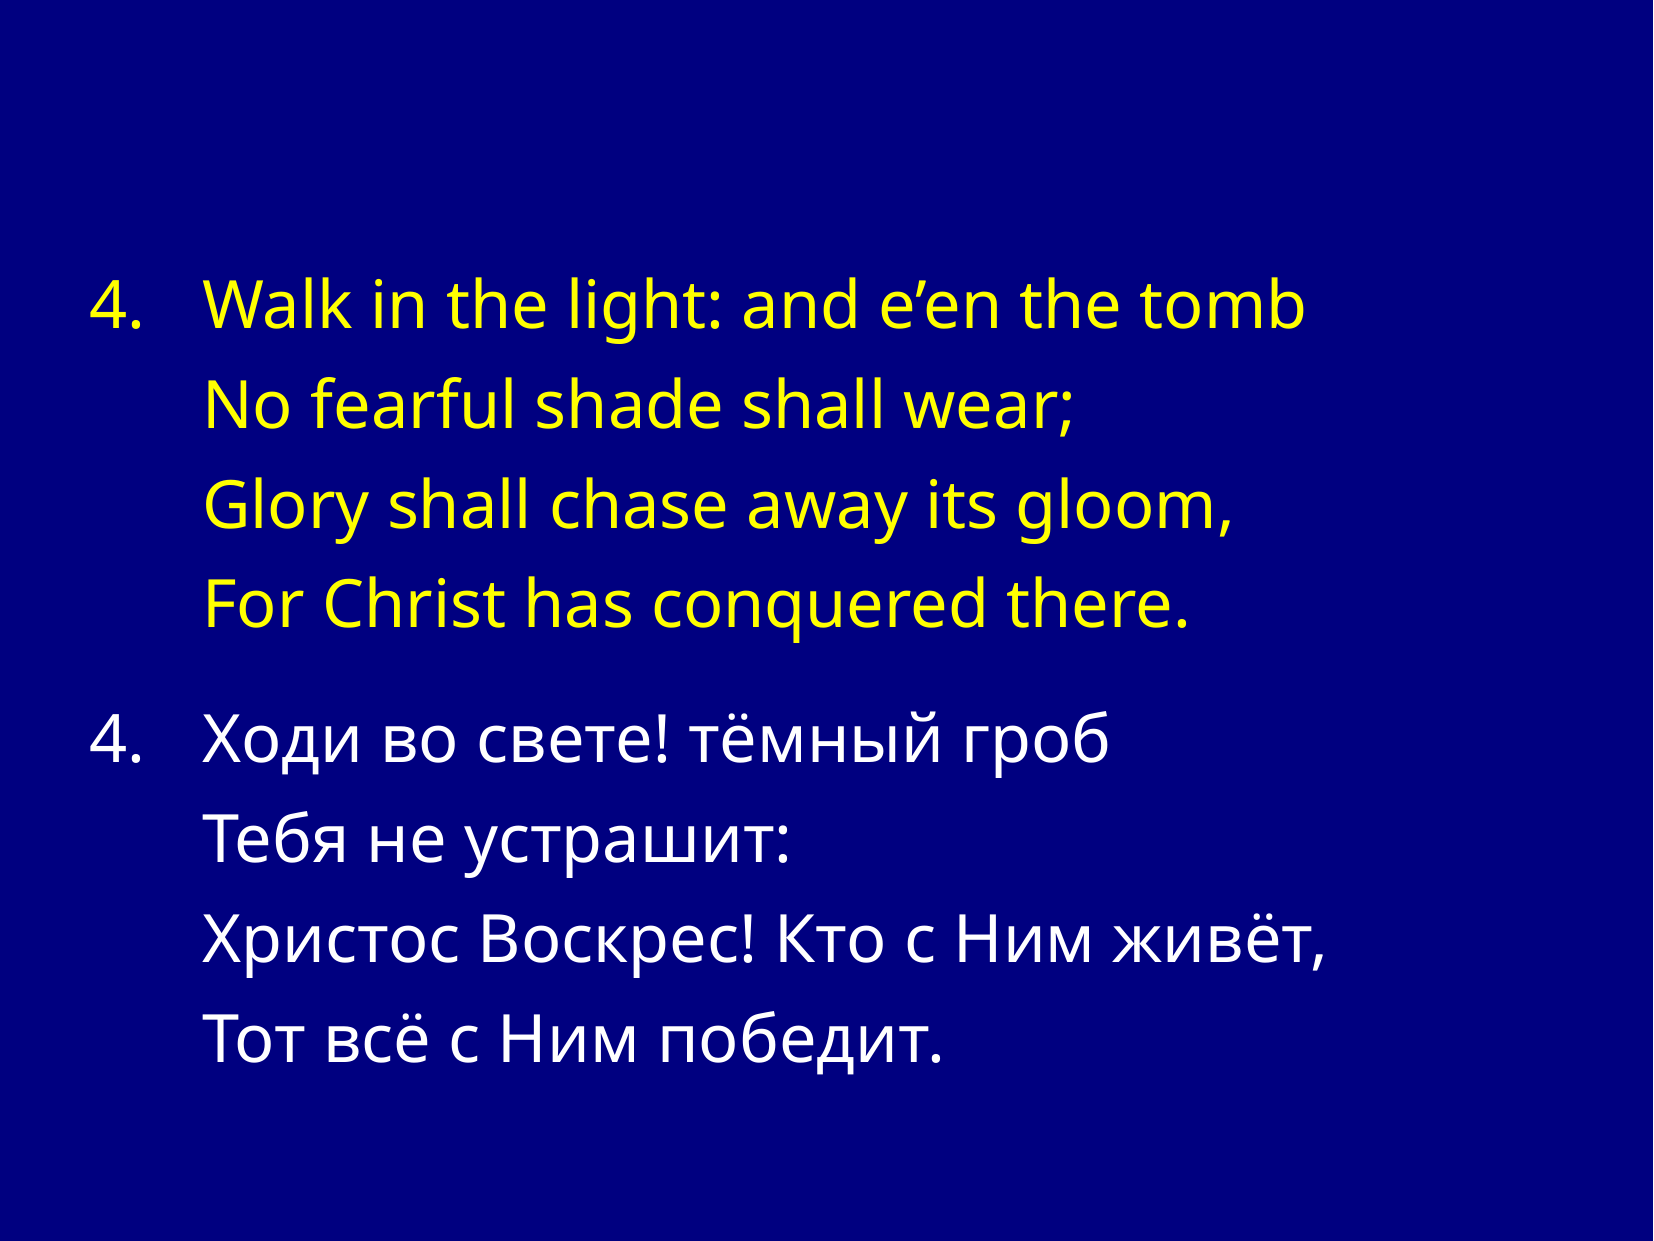

4.	Walk in the light: and e’en the tomb
	No fearful shade shall wear;
	Glory shall chase away its gloom,
	For Christ has conquered there.
4.	Ходи во свете! тёмный гроб
	Тебя не устрашит:
	Христос Воскрес! Кто с Ним живёт,
	Тот всё с Ним победит.